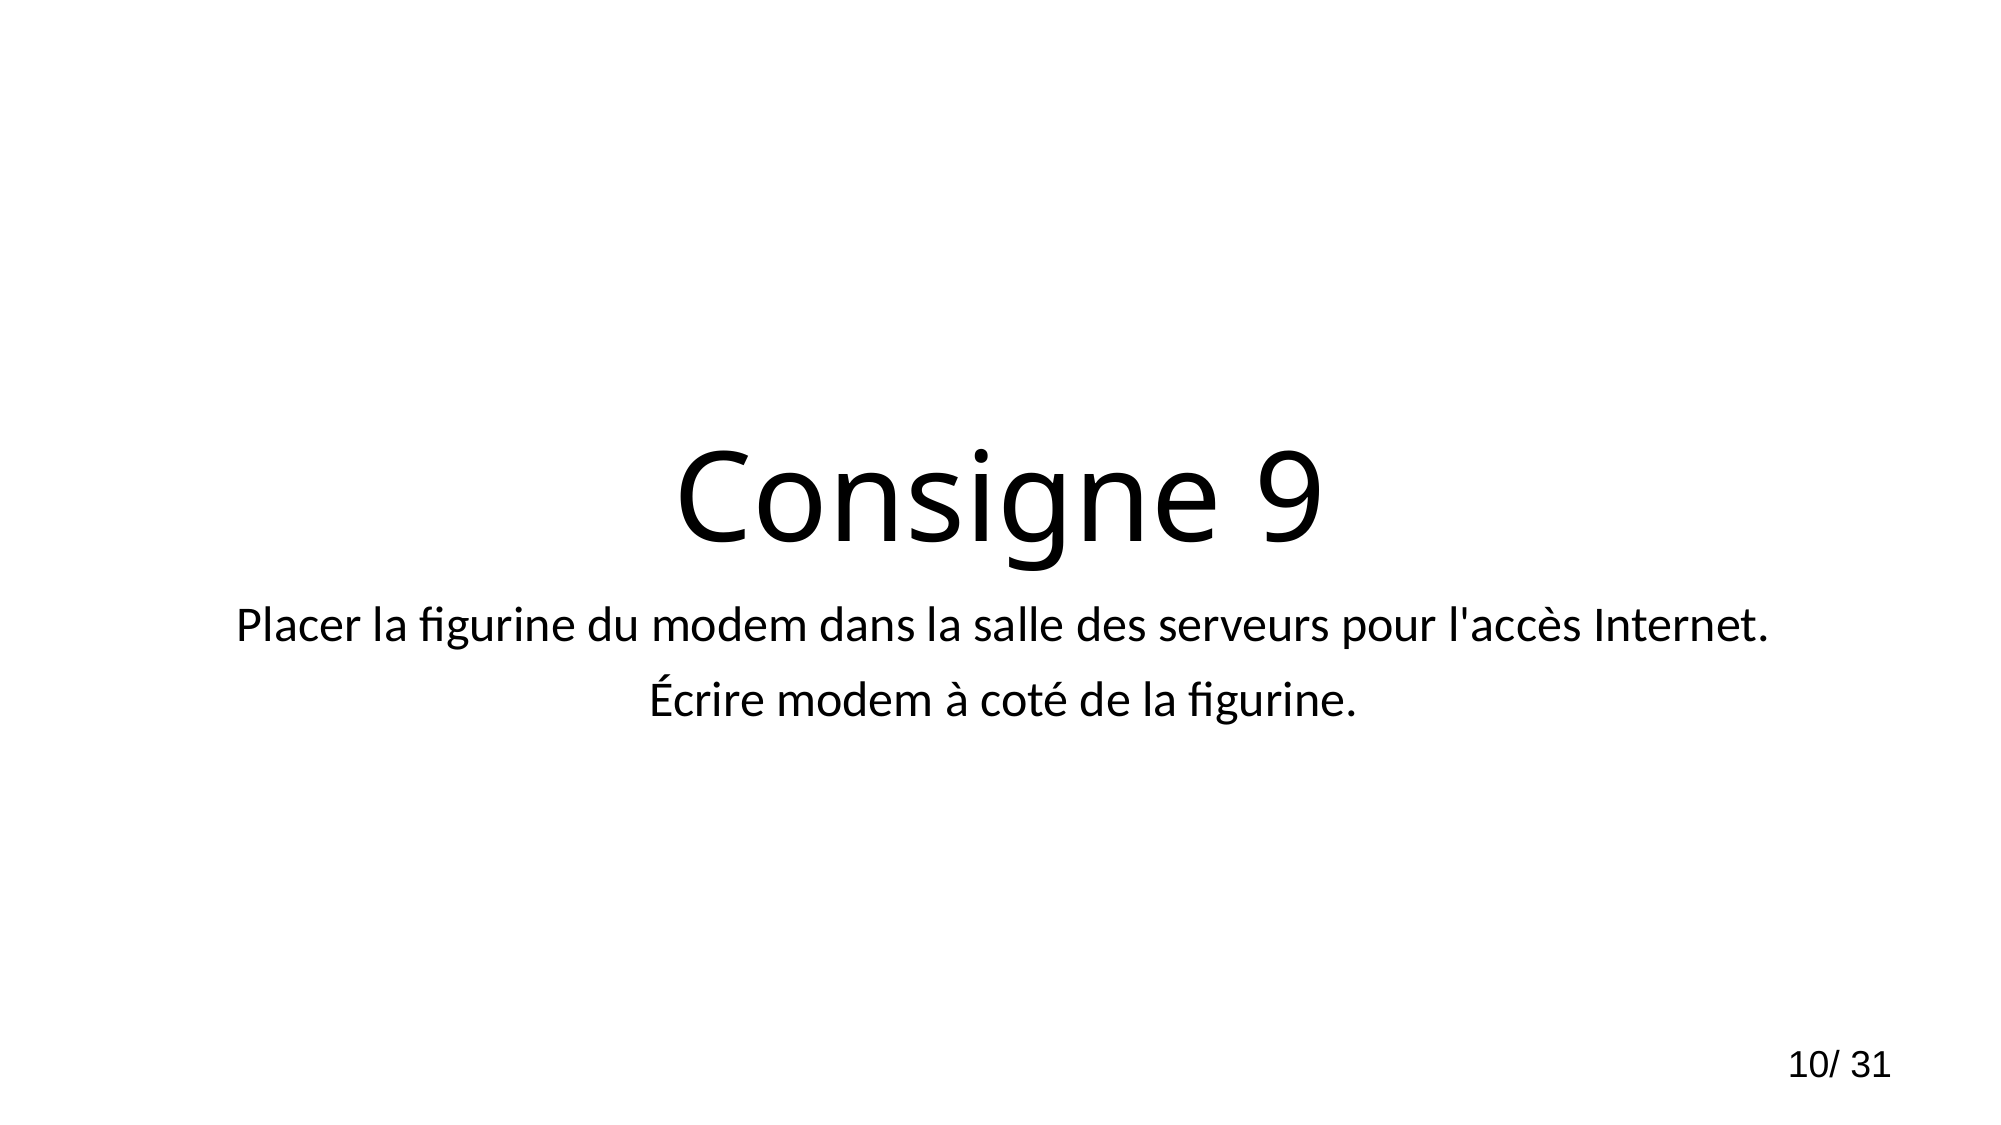

# Consigne 9
Placer la figurine du modem dans la salle des serveurs pour l'accès Internet.
Écrire modem à coté de la figurine.